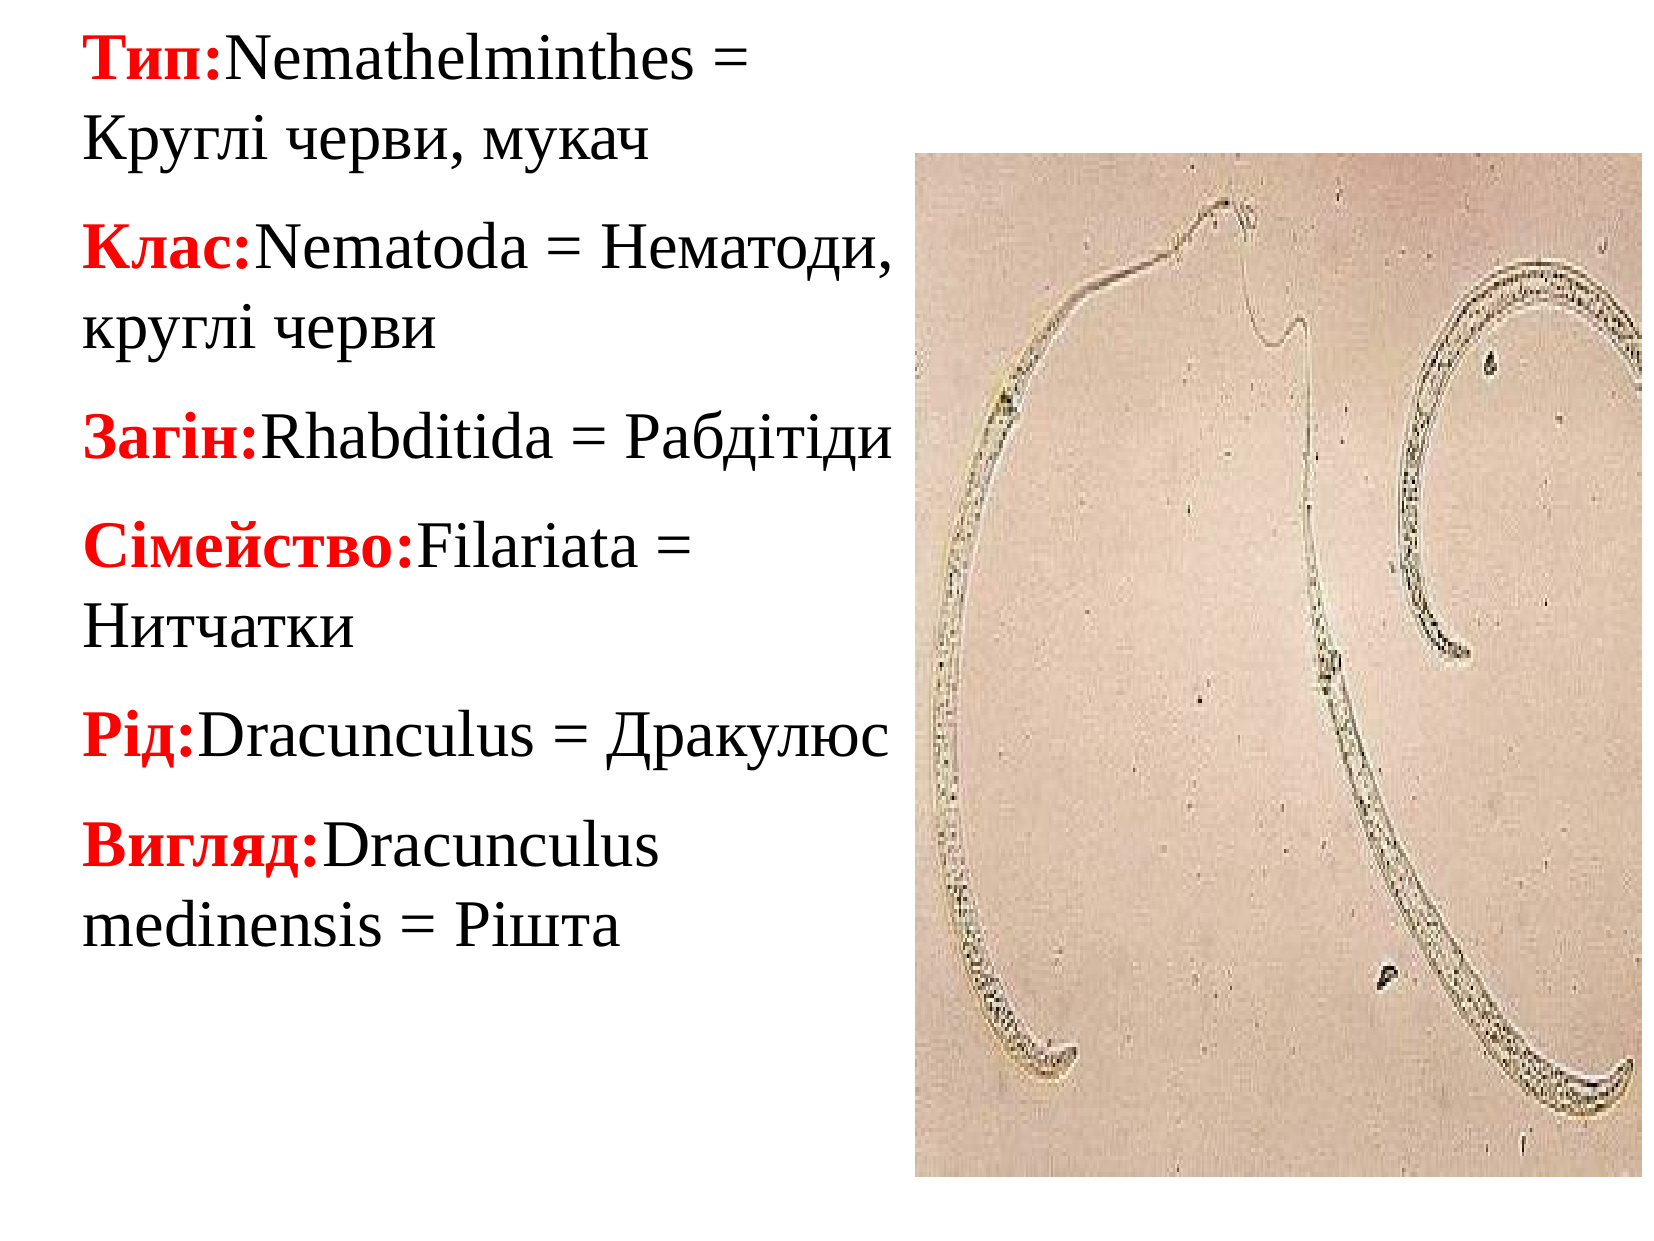

# Тип:Nemathelminthes = Круглі черви, мукач
Клас:Nematoda = Нематоди, круглі черви
Загін:Rhabditida = Рабдітіди
Сімейство:Filariata = Нитчатки
Рід:Dracunculus = Дракулюс
Вигляд:Dracunculus medinensis = Рішта